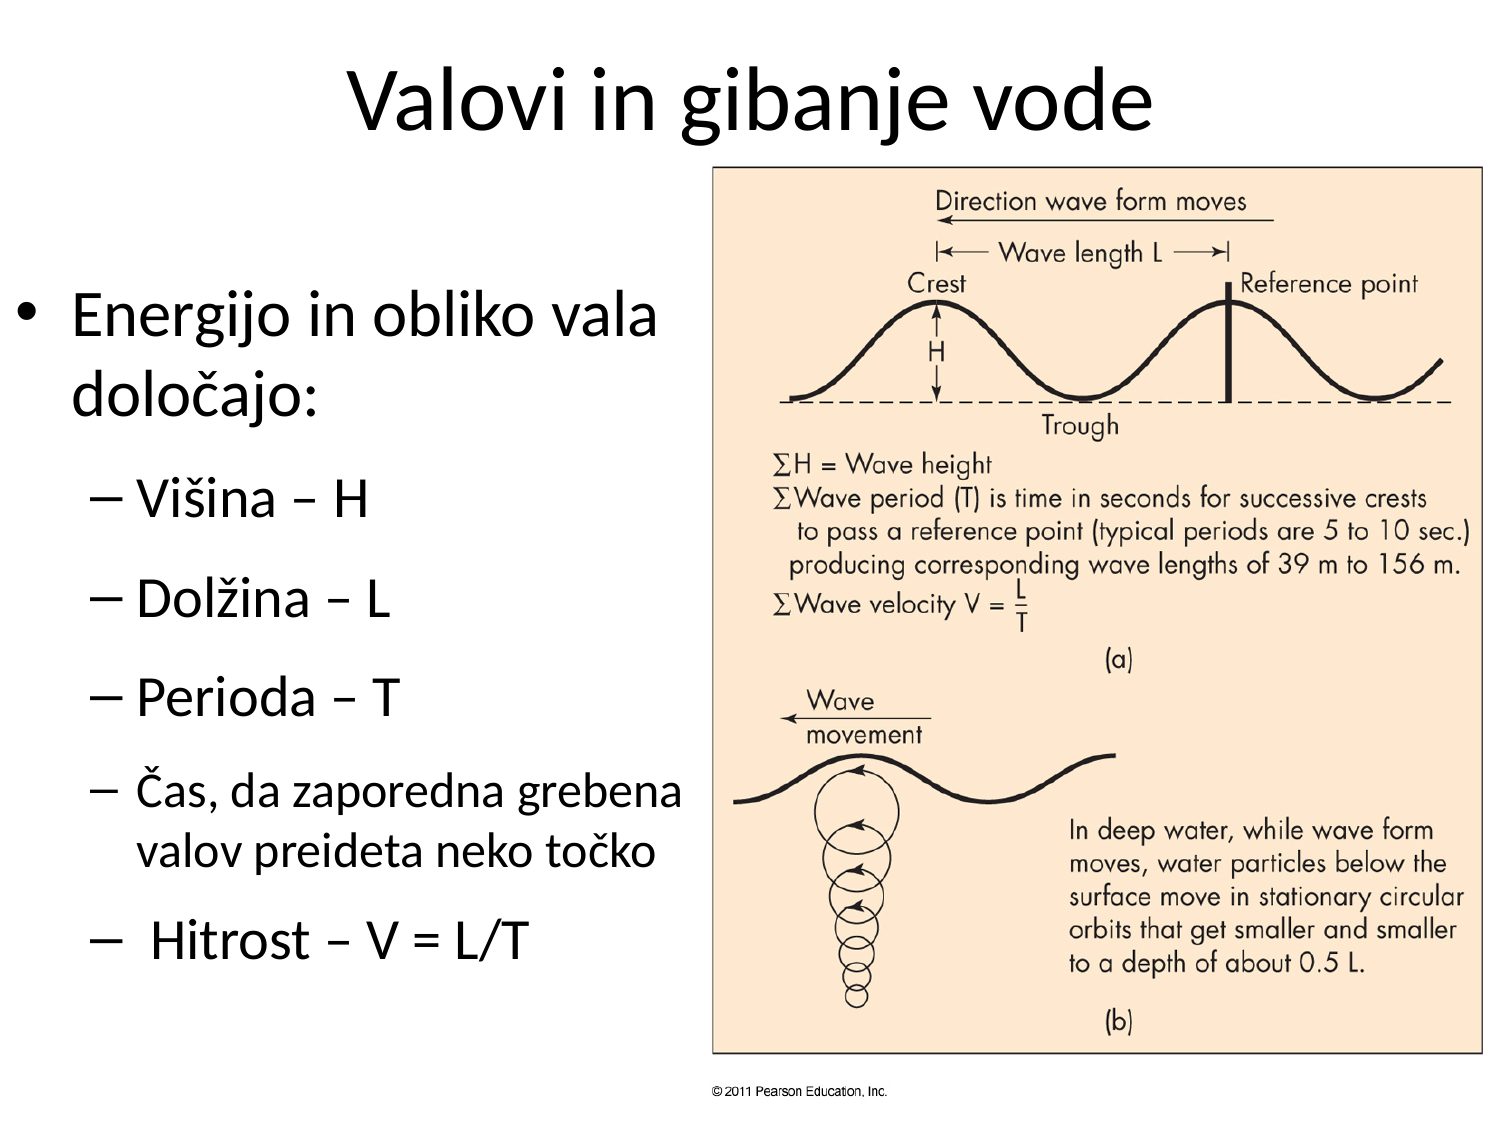

# Valovi in gibanje vode
Energijo in obliko vala določajo:
Višina – H
Dolžina – L
Perioda – T
Čas, da zaporedna grebena valov preideta neko točko
 Hitrost – V = L/T